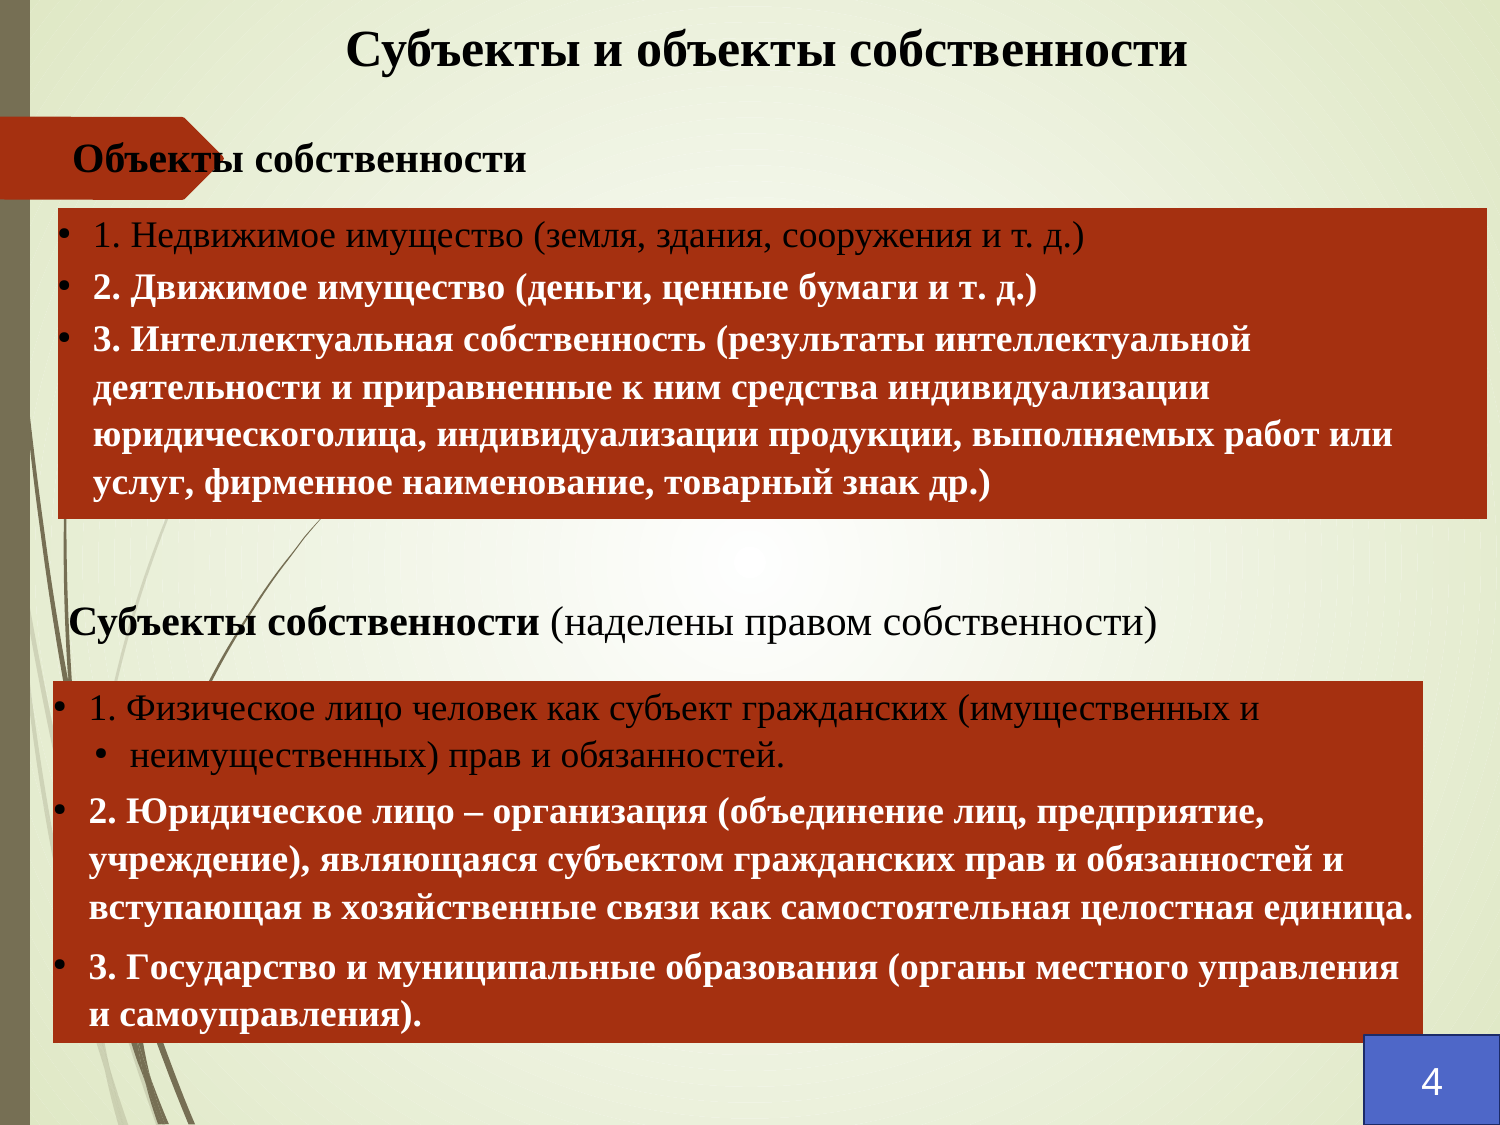

Субъекты и объекты собственности
Объекты собственности
| 1. Недвижимое имущество (земля, здания, сооружения и т. д.) |
| --- |
| 2. Движимое имущество (деньги, ценные бумаги и т. д.) |
| 3. Интеллектуальная собственность (результаты интеллектуальной деятельности и приравненные к ним средства индивидуализации юридическоголица, индивидуализации продукции, выполняемых работ или услуг, фирменное наименование, товарный знак др.) |
Субъекты собственности (наделены правом собственности)
| 1. Физическое лицо человек как субъект гражданских (имущественных и неимущественных) прав и обязанностей. |
| --- |
| 2. Юридическое лицо – организация (объединение лиц, предприятие, учреждение), являющаяся субъектом гражданских прав и обязанностей и вступающая в хозяйственные связи как самостоятельная целостная единица. |
| 3. Государство и муниципальные образования (органы местного управления и самоуправления). |
4